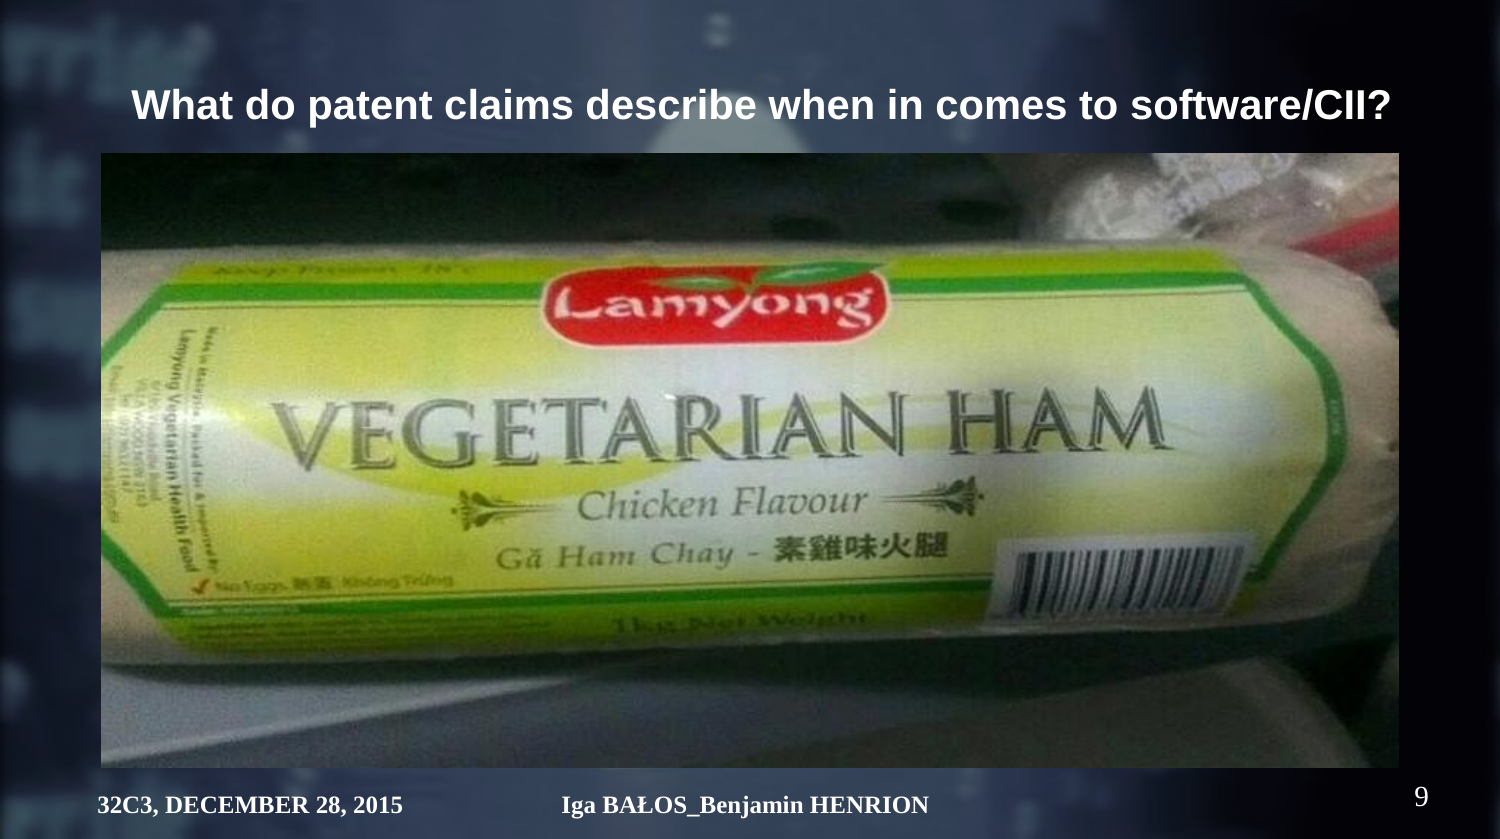

# What do patent claims describe when in comes to software/CII?
9
32C3, DECEMBER 22, 2015
Iga BAŁOS_Benjamin HENRION